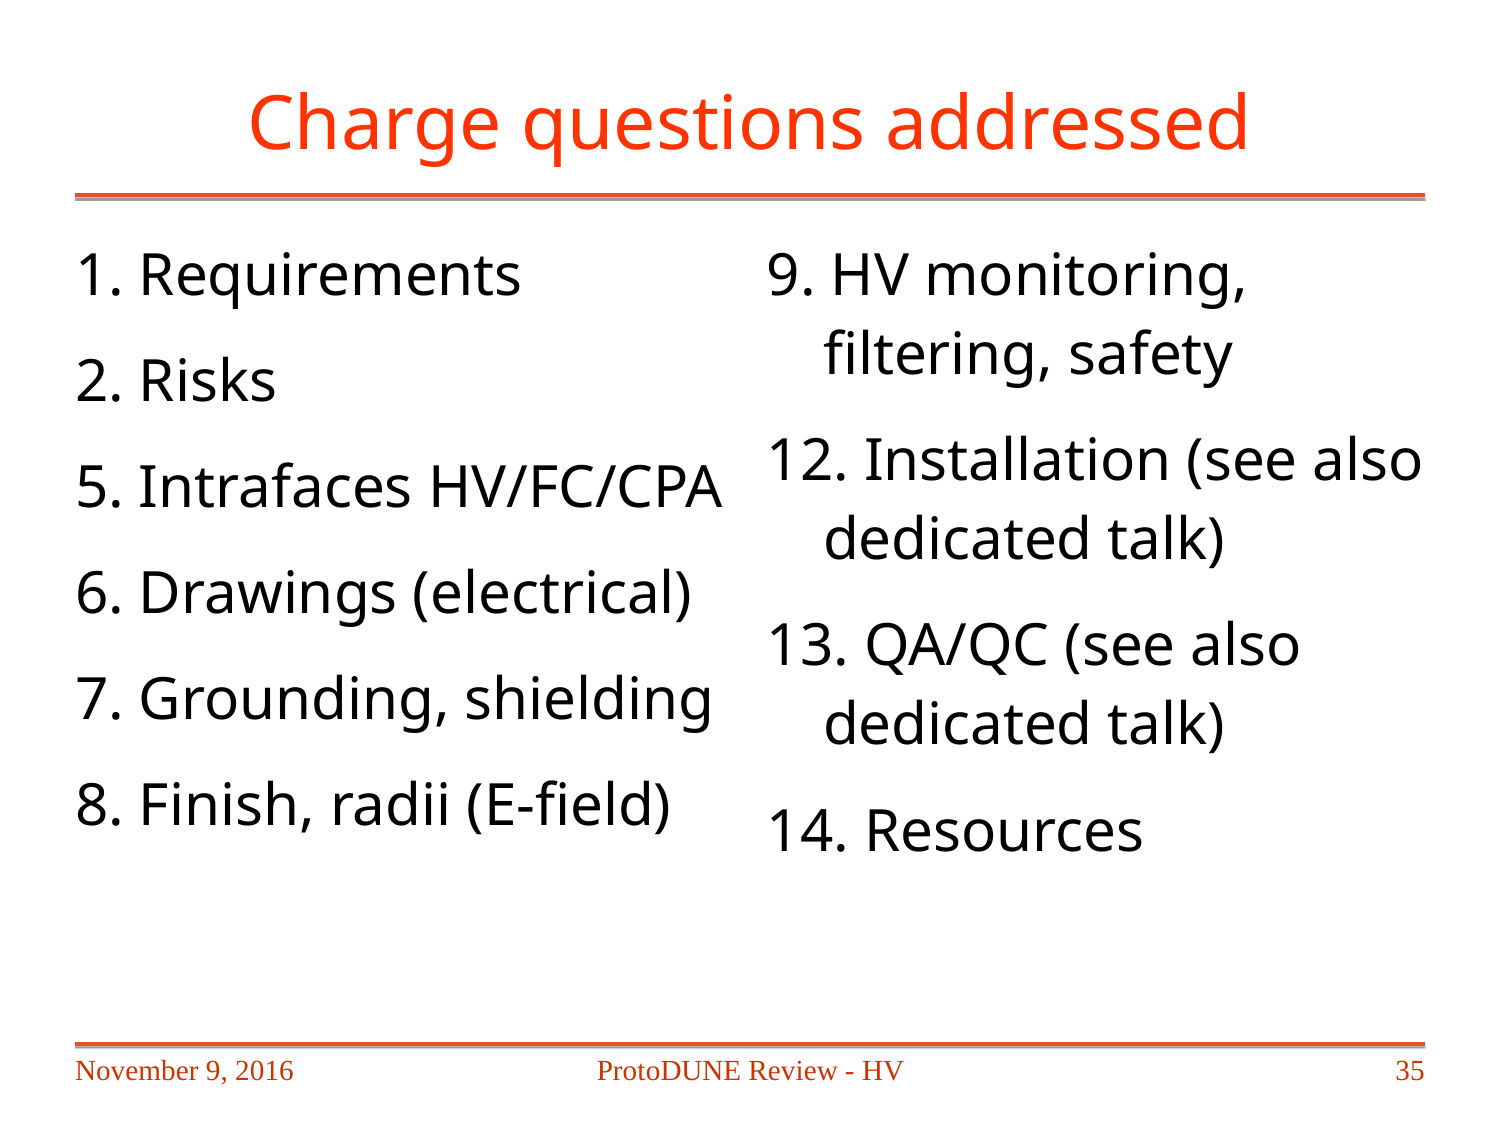

# Charge questions addressed
1. Requirements
2. Risks
5. Intrafaces HV/FC/CPA
6. Drawings (electrical)
7. Grounding, shielding
8. Finish, radii (E-field)
9. HV monitoring, filtering, safety
12. Installation (see also dedicated talk)
13. QA/QC (see also dedicated talk)
14. Resources
November 9, 2016
ProtoDUNE Review - HV
35